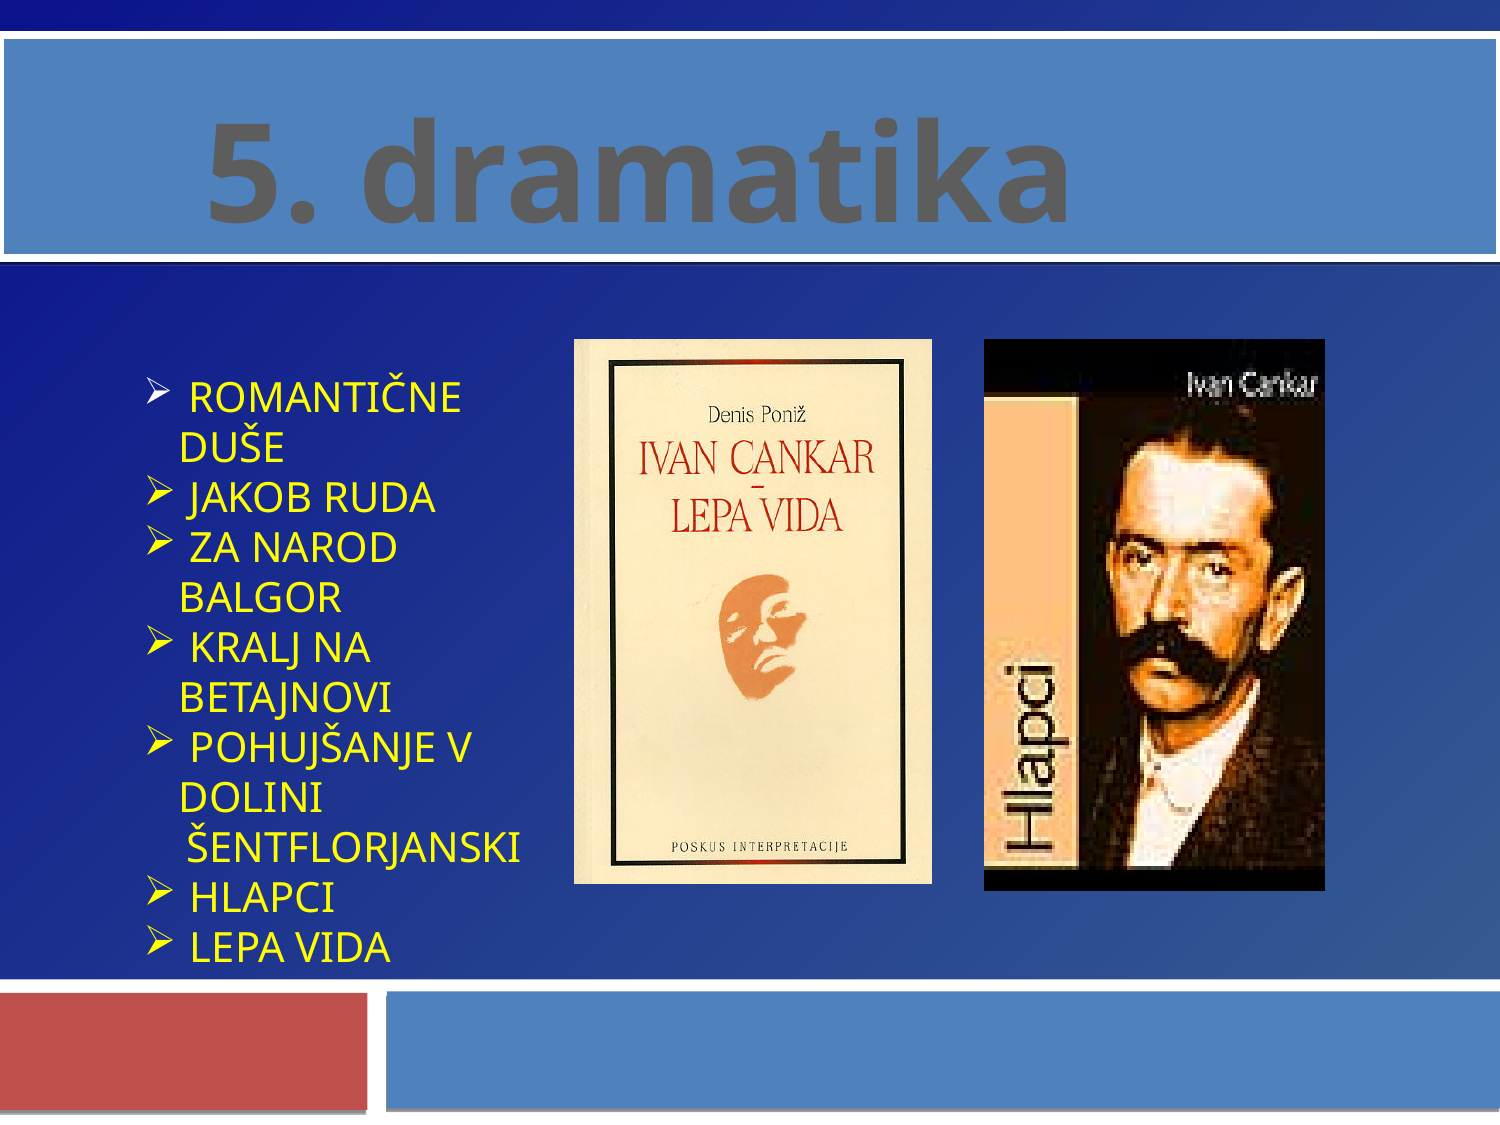

# 5. dramatika
 ROMANTIČNE DUŠE
 JAKOB RUDA
 ZA NAROD BALGOR
 KRALJ NA BETAJNOVI
 POHUJŠANJE V DOLINI
 ŠENTFLORJANSKI
 HLAPCI
 LEPA VIDA